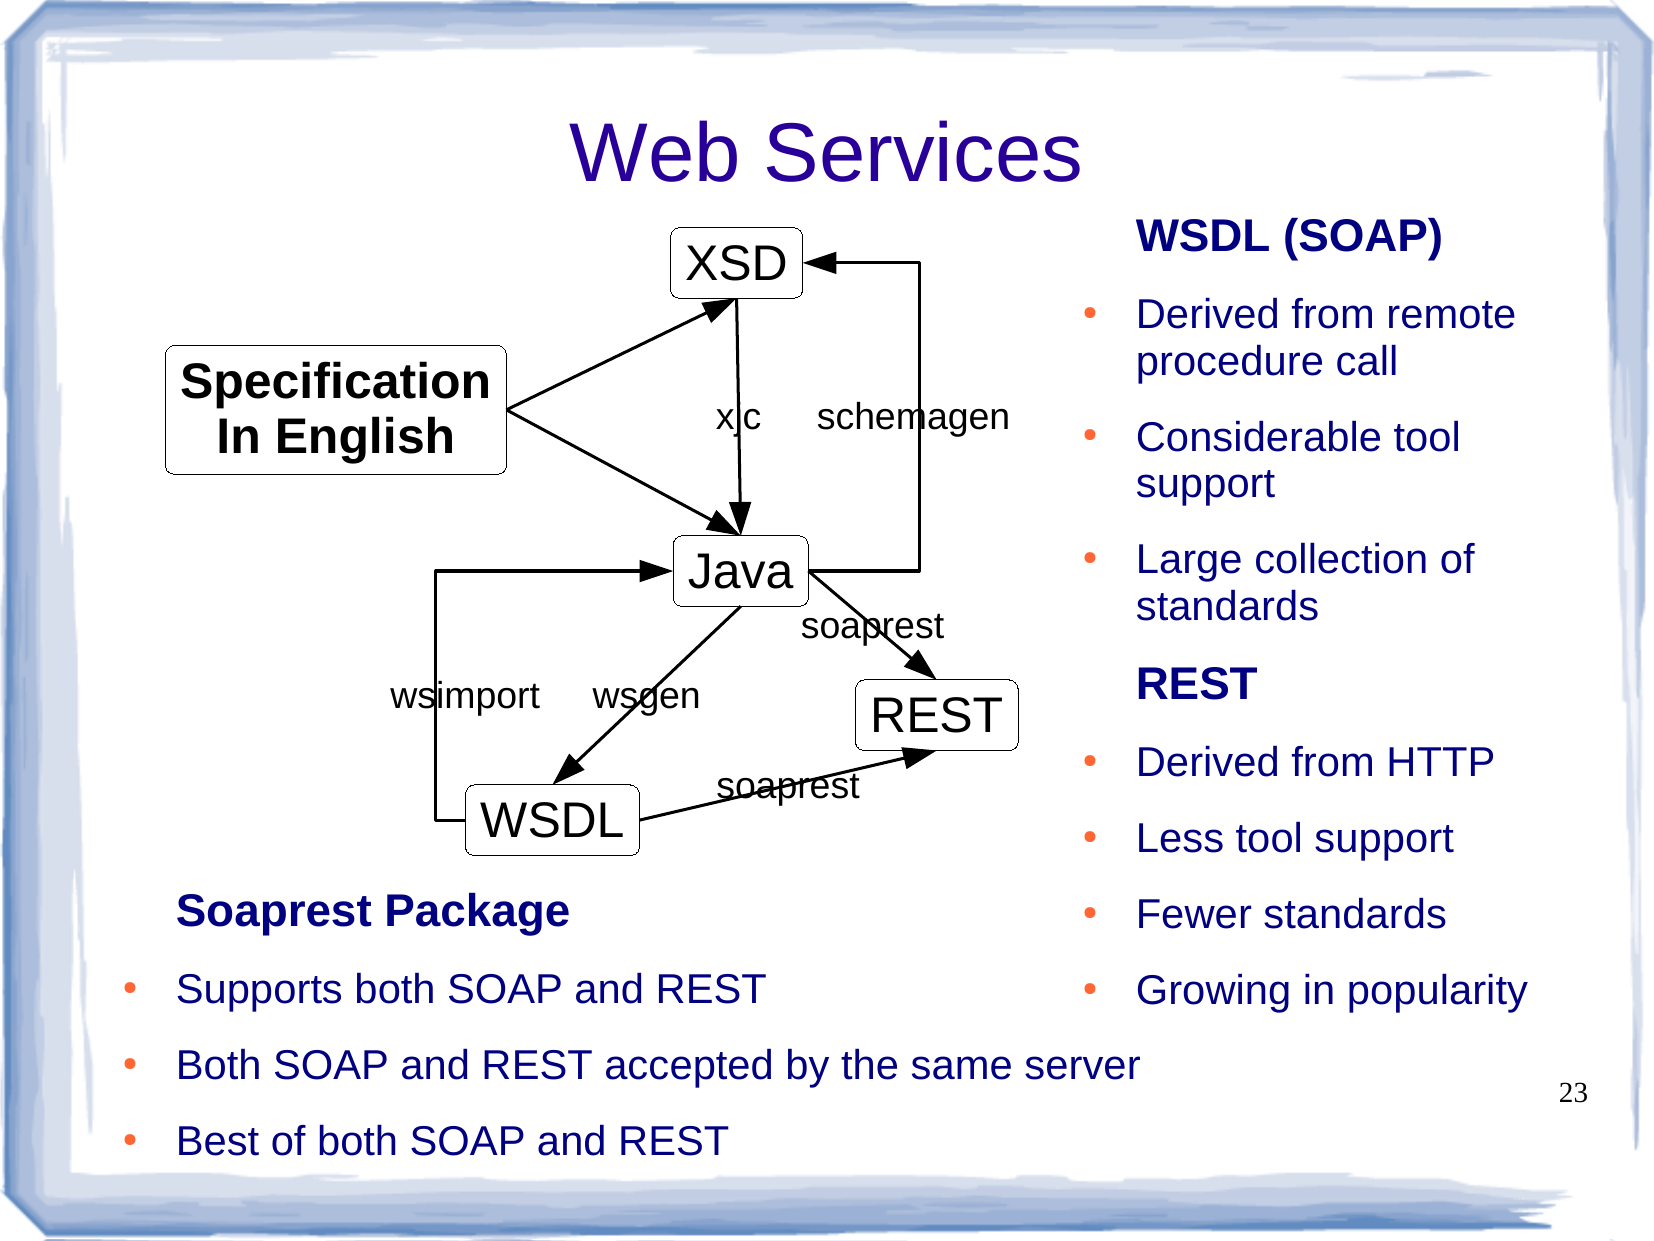

# Web Services
WSDL (SOAP)
Derived from remote procedure call
Considerable tool support
Large collection of standards
REST
Derived from HTTP
Less tool support
Fewer standards
Growing in popularity
XSD
Specification
In English
Java
REST
WSDL
Soaprest Package
Supports both SOAP and REST
Both SOAP and REST accepted by the same server
Best of both SOAP and REST
23